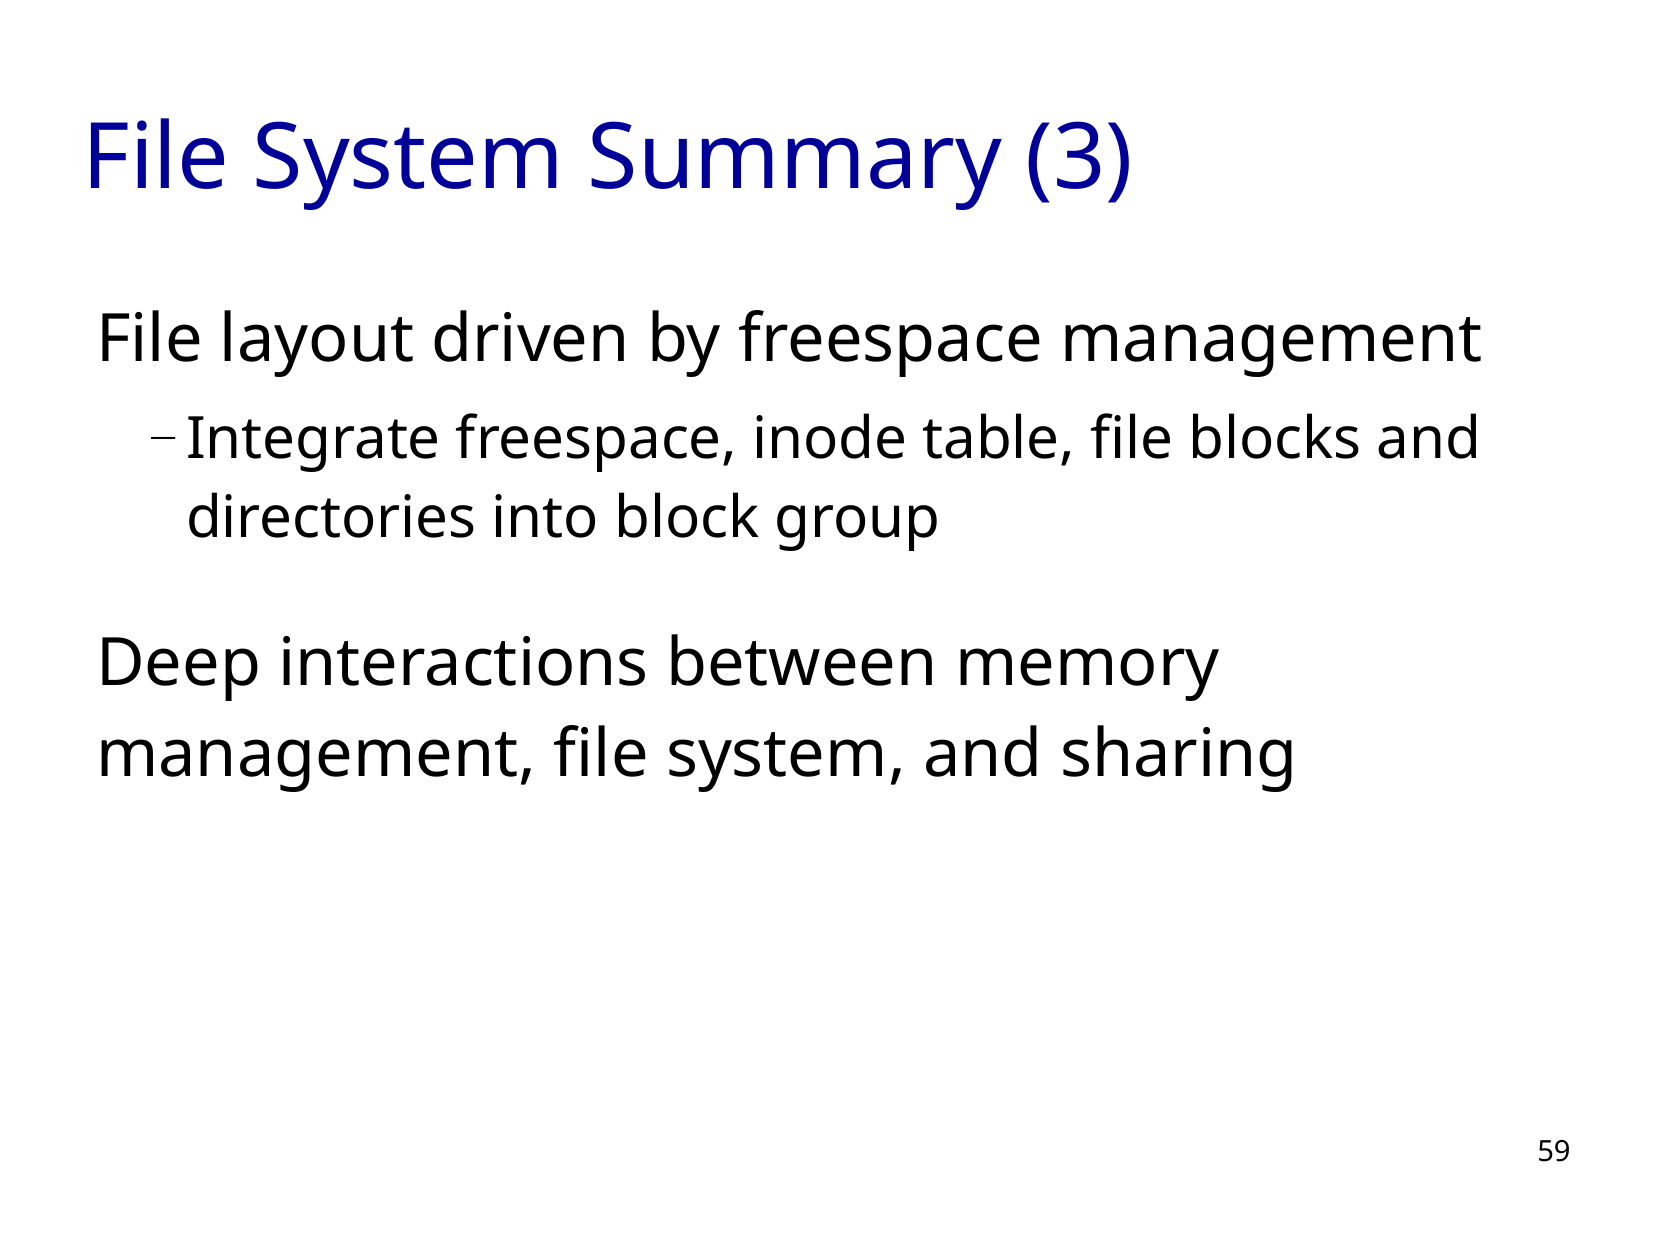

# File System Summary (3)
File layout driven by freespace management
Integrate freespace, inode table, file blocks and directories into block group
Deep interactions between memory management, file system, and sharing
59